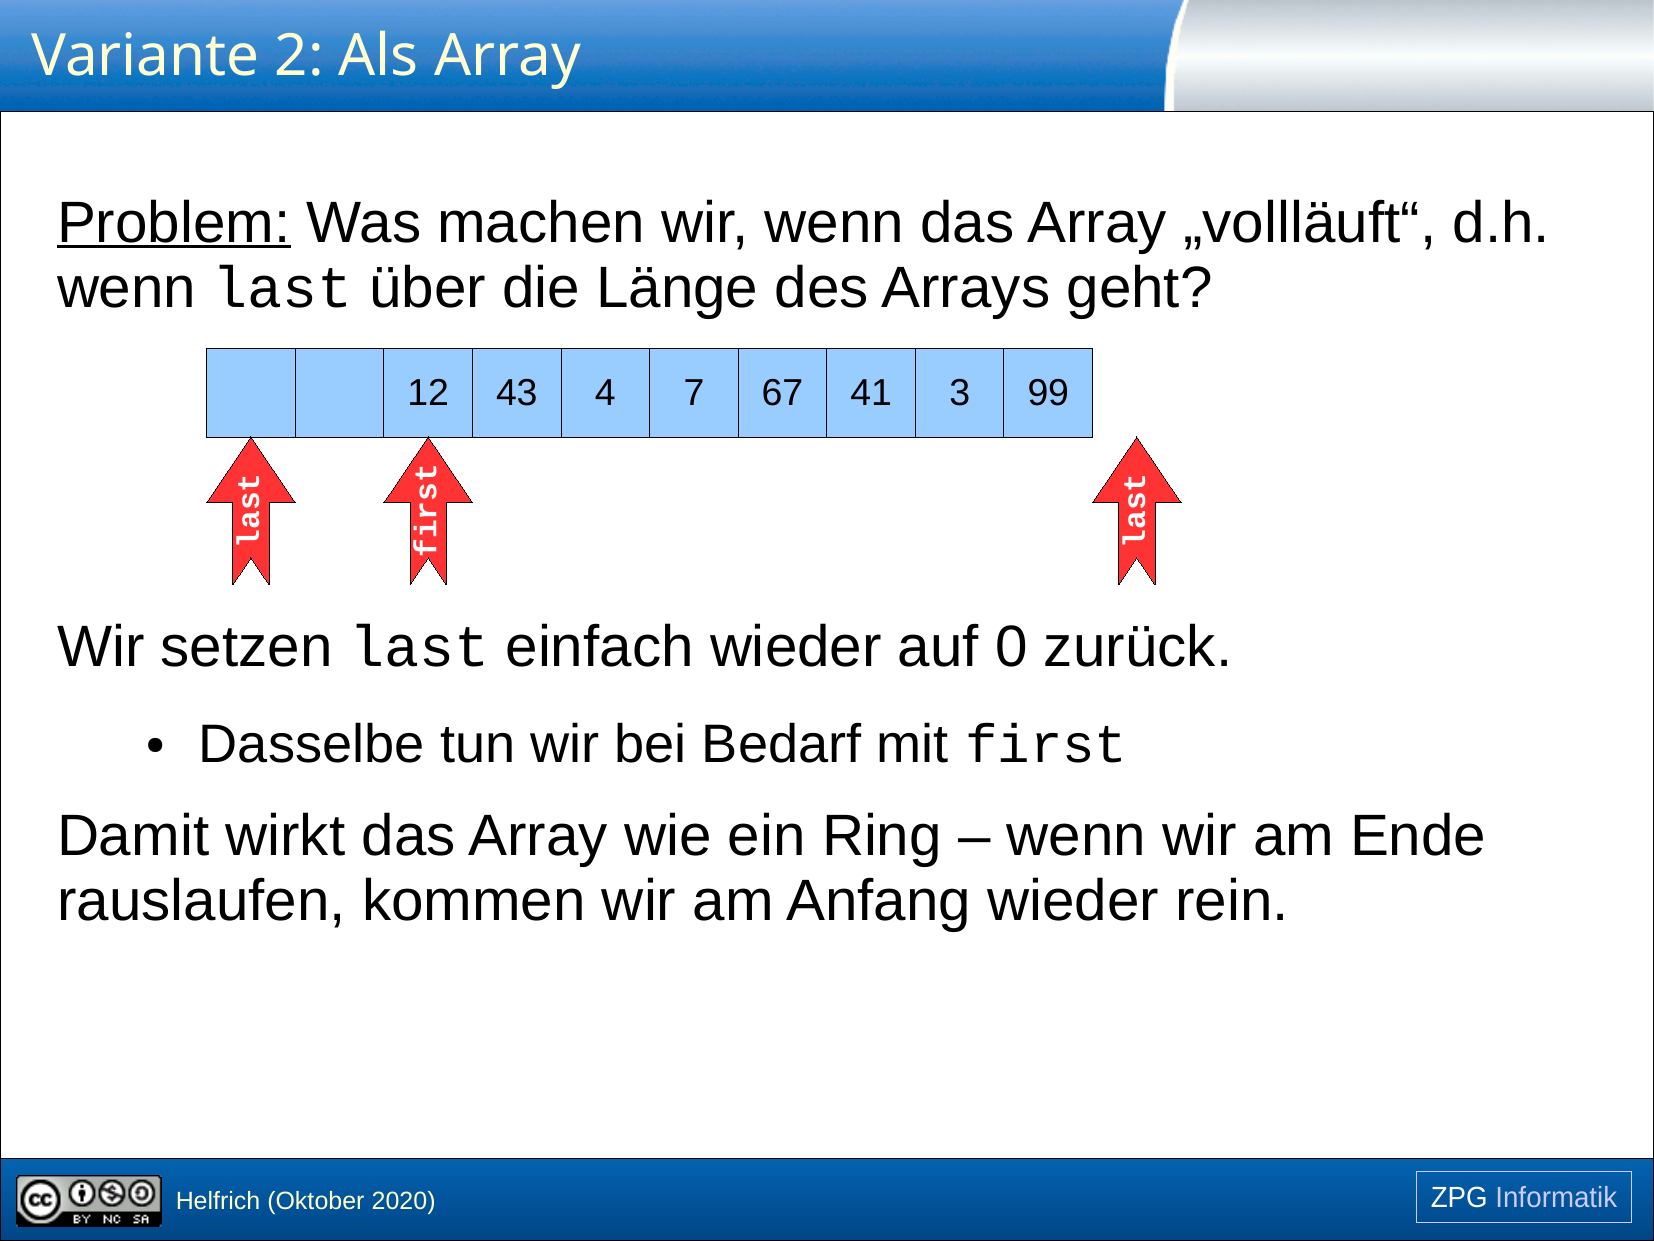

# Variante 2: Als Array
Problem: Was machen wir, wenn das Array „vollläuft“, d.h. wenn last über die Länge des Arrays geht?
Wir setzen last einfach wieder auf 0 zurück.
Dasselbe tun wir bei Bedarf mit first
Damit wirkt das Array wie ein Ring – wenn wir am Ende rauslaufen, kommen wir am Anfang wieder rein.
12
43
4
7
67
41
3
99
last
first
last